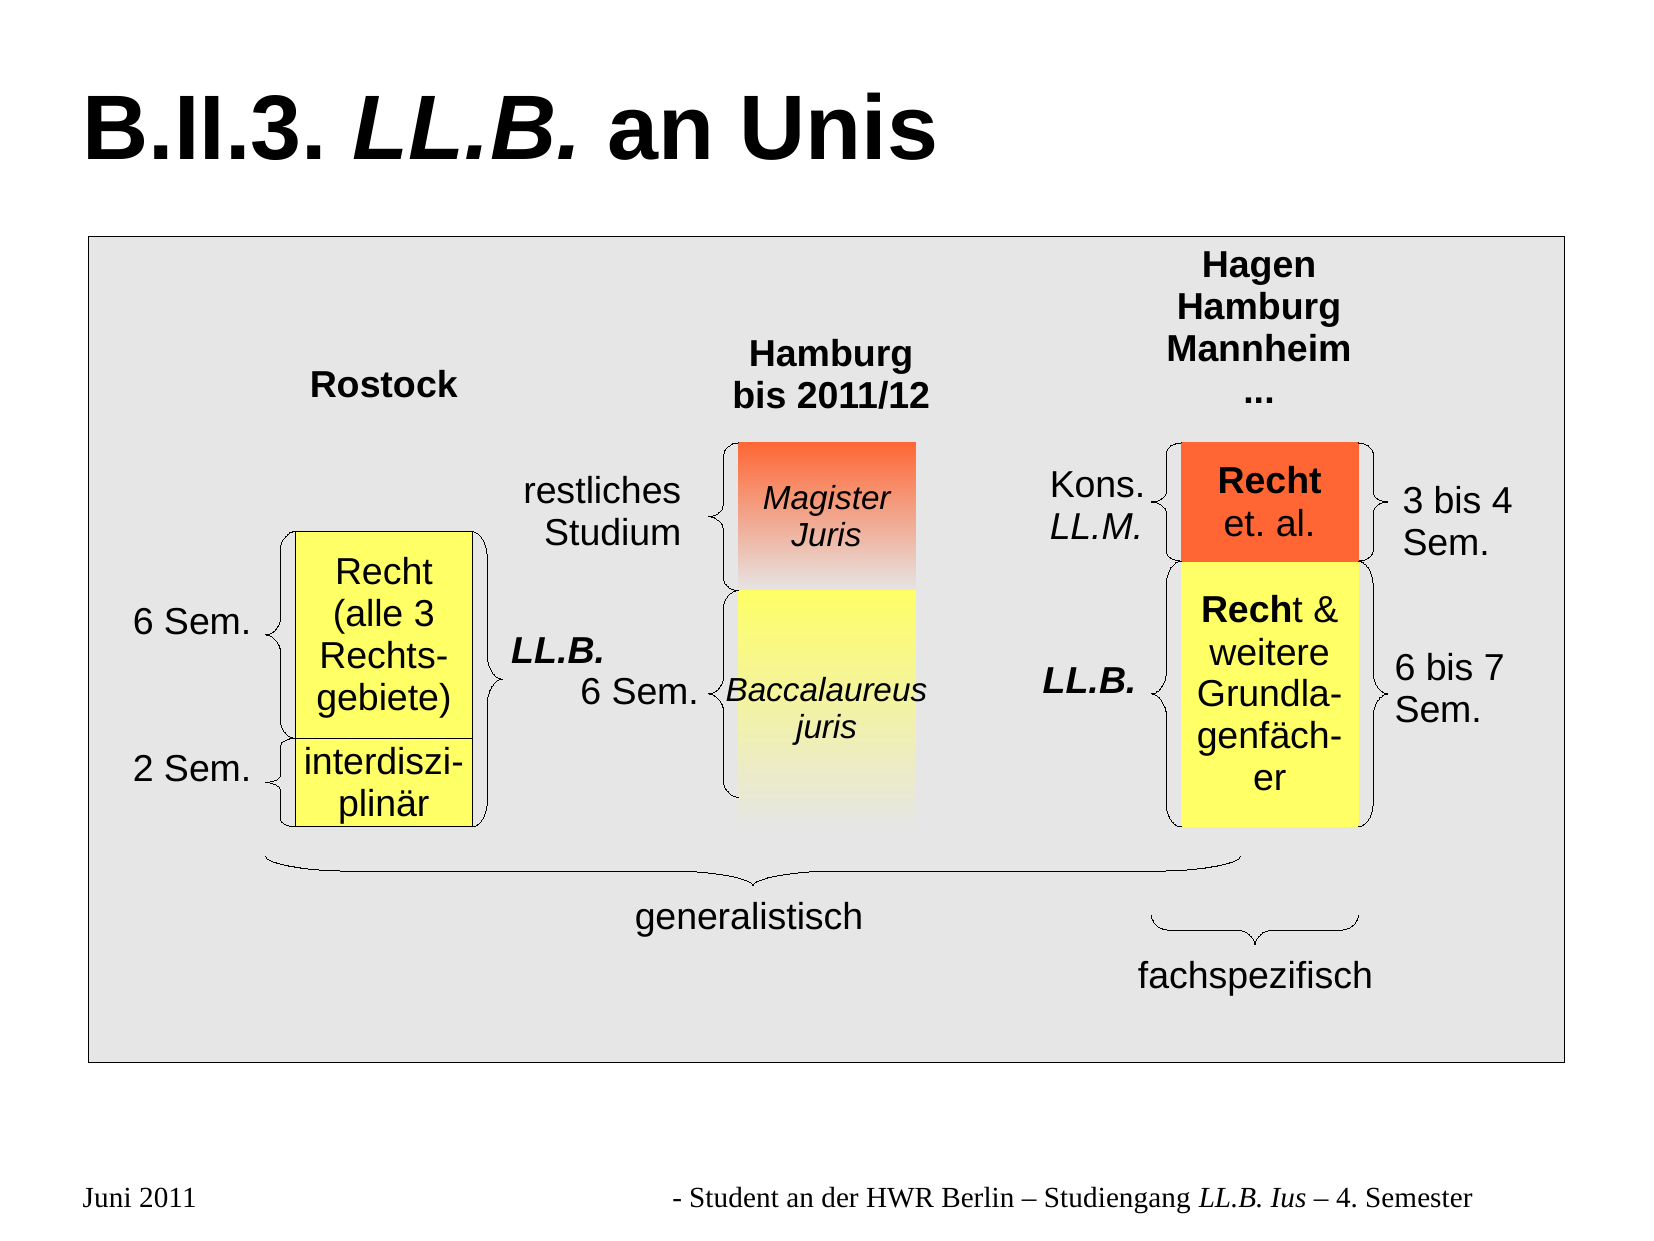

# B.II.3. LL.B. an Unis
Hagen
Hamburg
Mannheim
...
Hamburg
bis 2011/12
Rostock
Magister
Juris
Recht
et. al.
Kons.
LL.M.
restliches
Studium
3 bis 4 Sem.
Recht
(alle 3
Rechts-
gebiete)
Recht &
weitere
Grundla-
genfäch-
er
Baccalaureus
juris
6 Sem.
LL.B.
6 bis 7
Sem.
LL.B.
6 Sem.
interdiszi-
plinär
2 Sem.
generalistisch
fachspezifisch